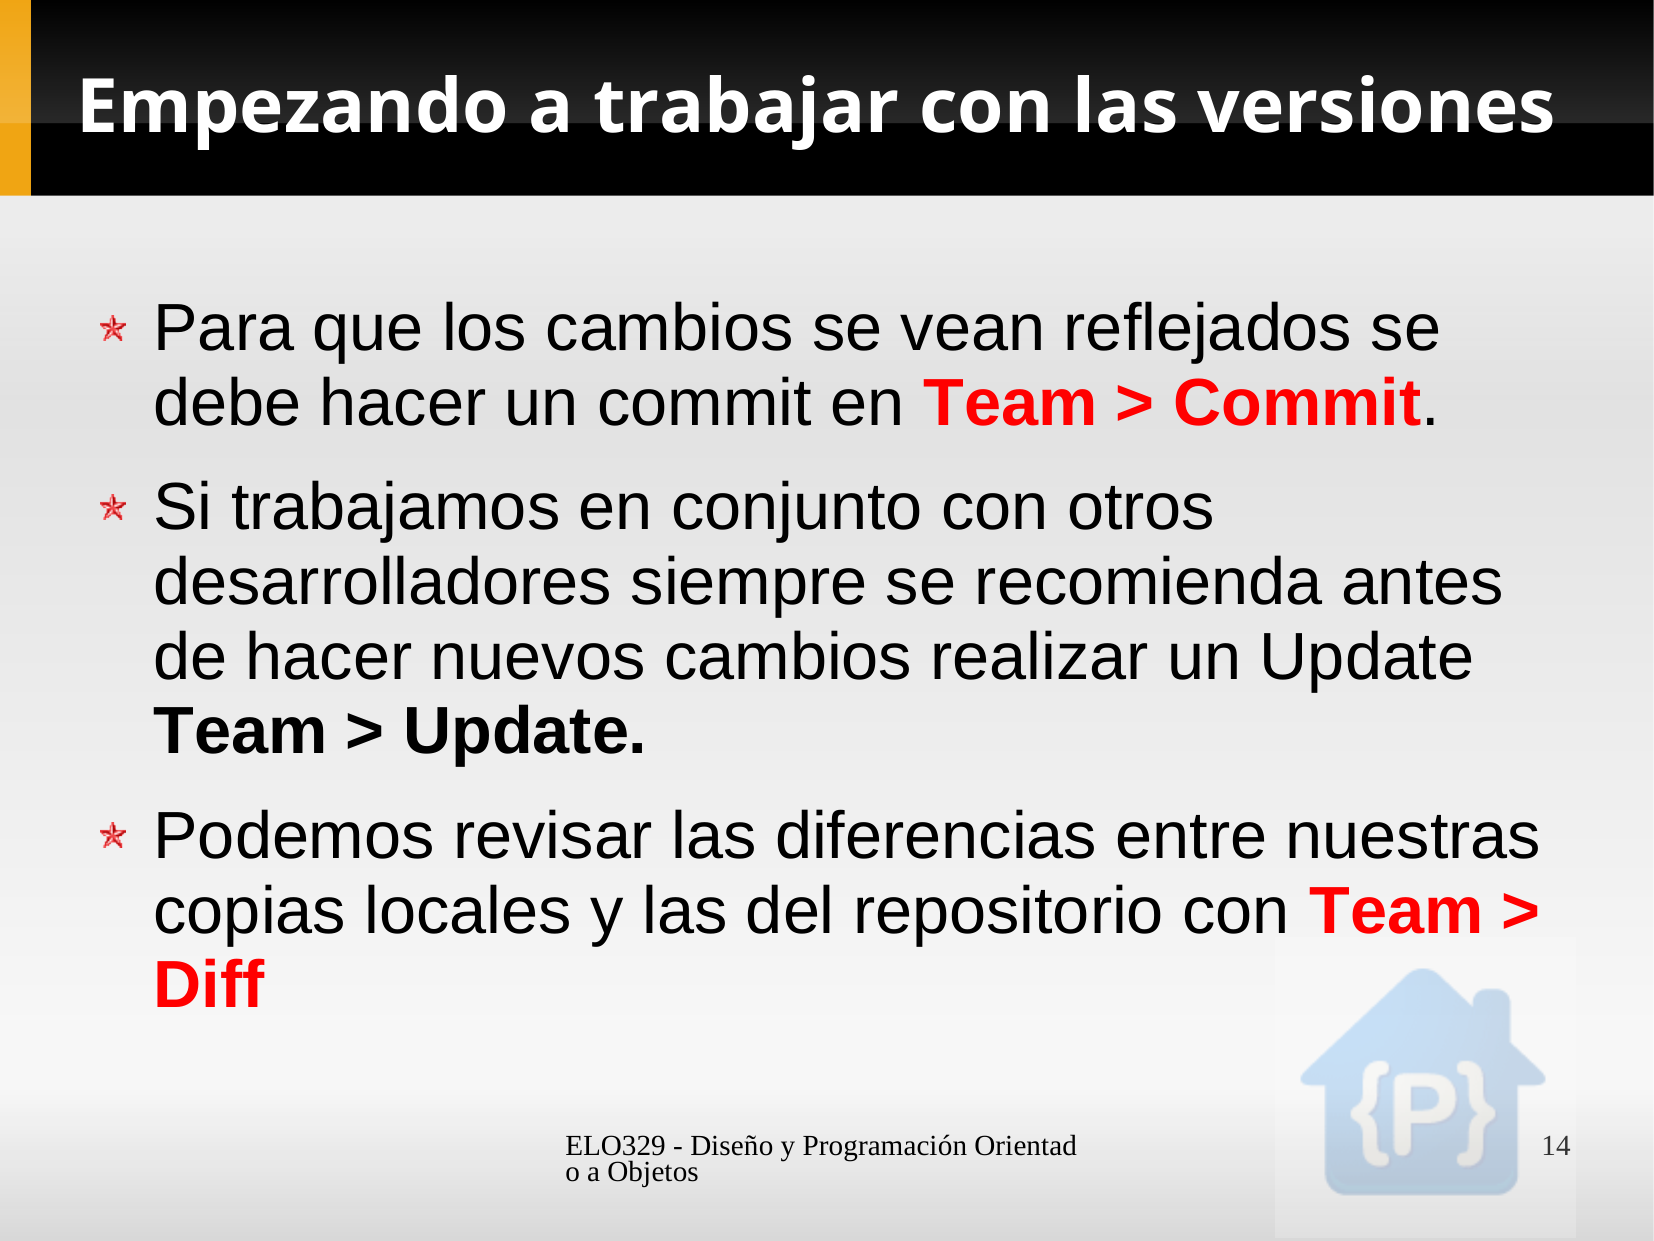

# Empezando a trabajar con las versiones
Para que los cambios se vean reflejados se debe hacer un commit en Team > Commit.
Si trabajamos en conjunto con otros desarrolladores siempre se recomienda antes de hacer nuevos cambios realizar un Update Team > Update.
Podemos revisar las diferencias entre nuestras copias locales y las del repositorio con Team > Diff
ELO329 - Diseño y Programación Orientado a Objetos
14